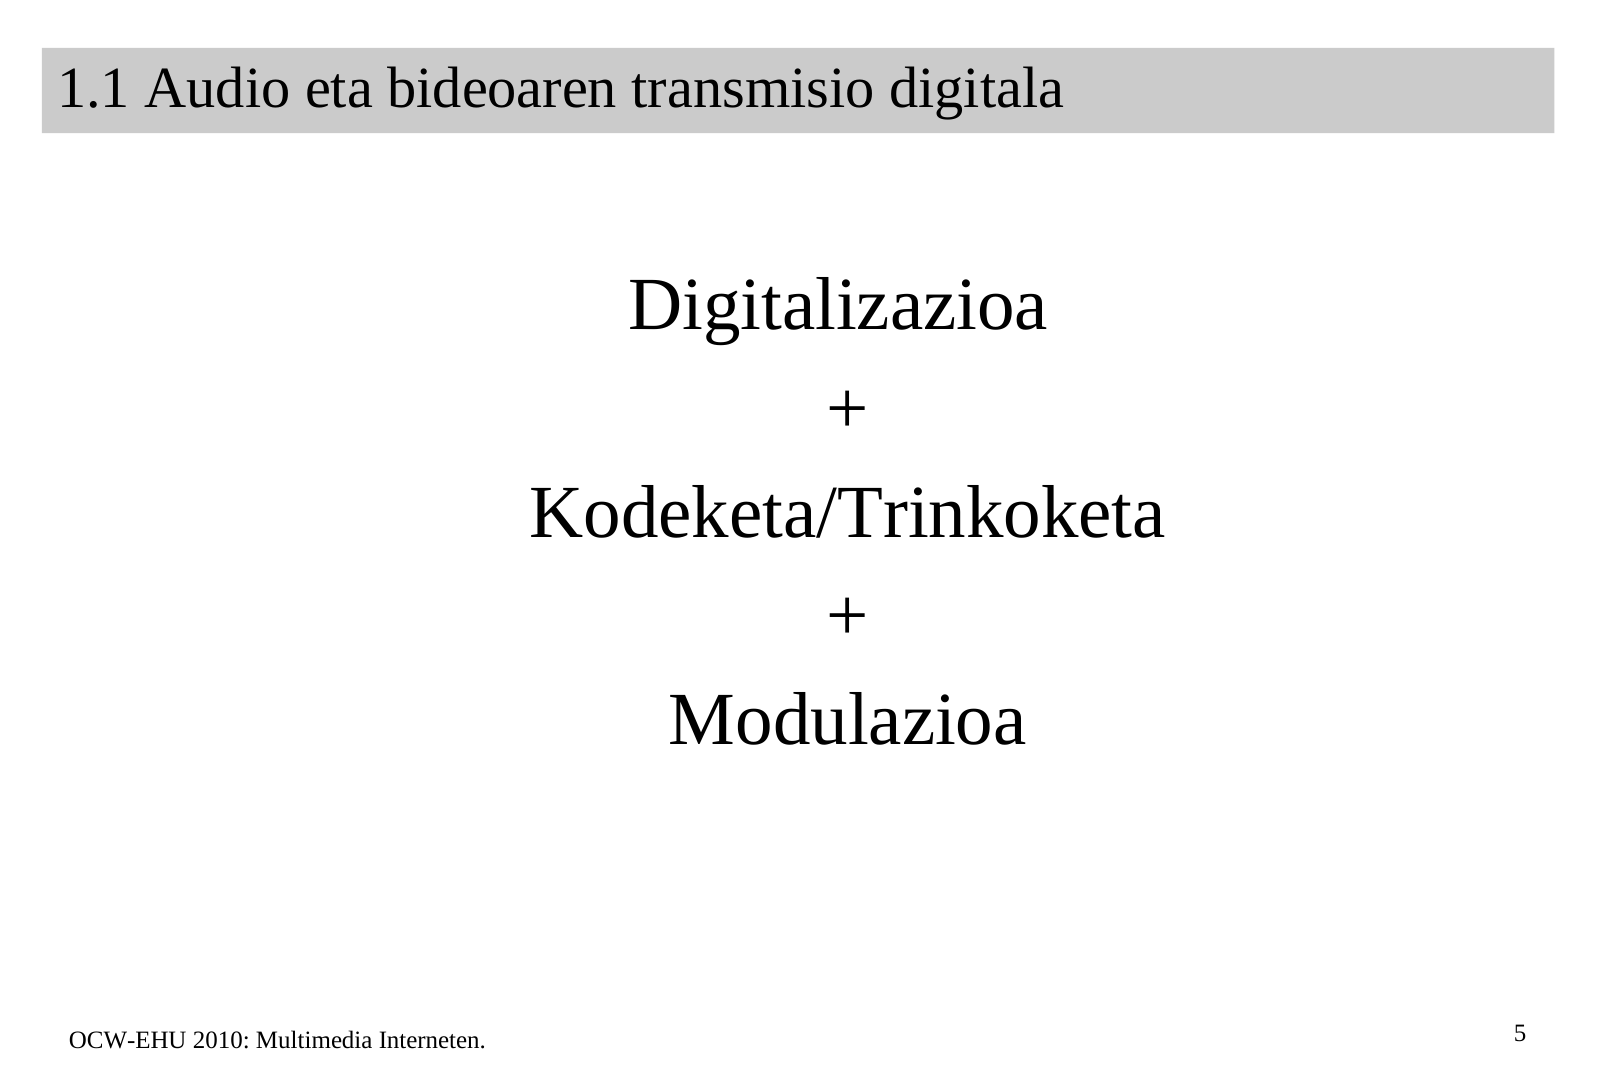

# 1.1 Audio eta bideoaren transmisio digitala
Digitalizazioa
+
Kodeketa/Trinkoketa
+
Modulazioa
5